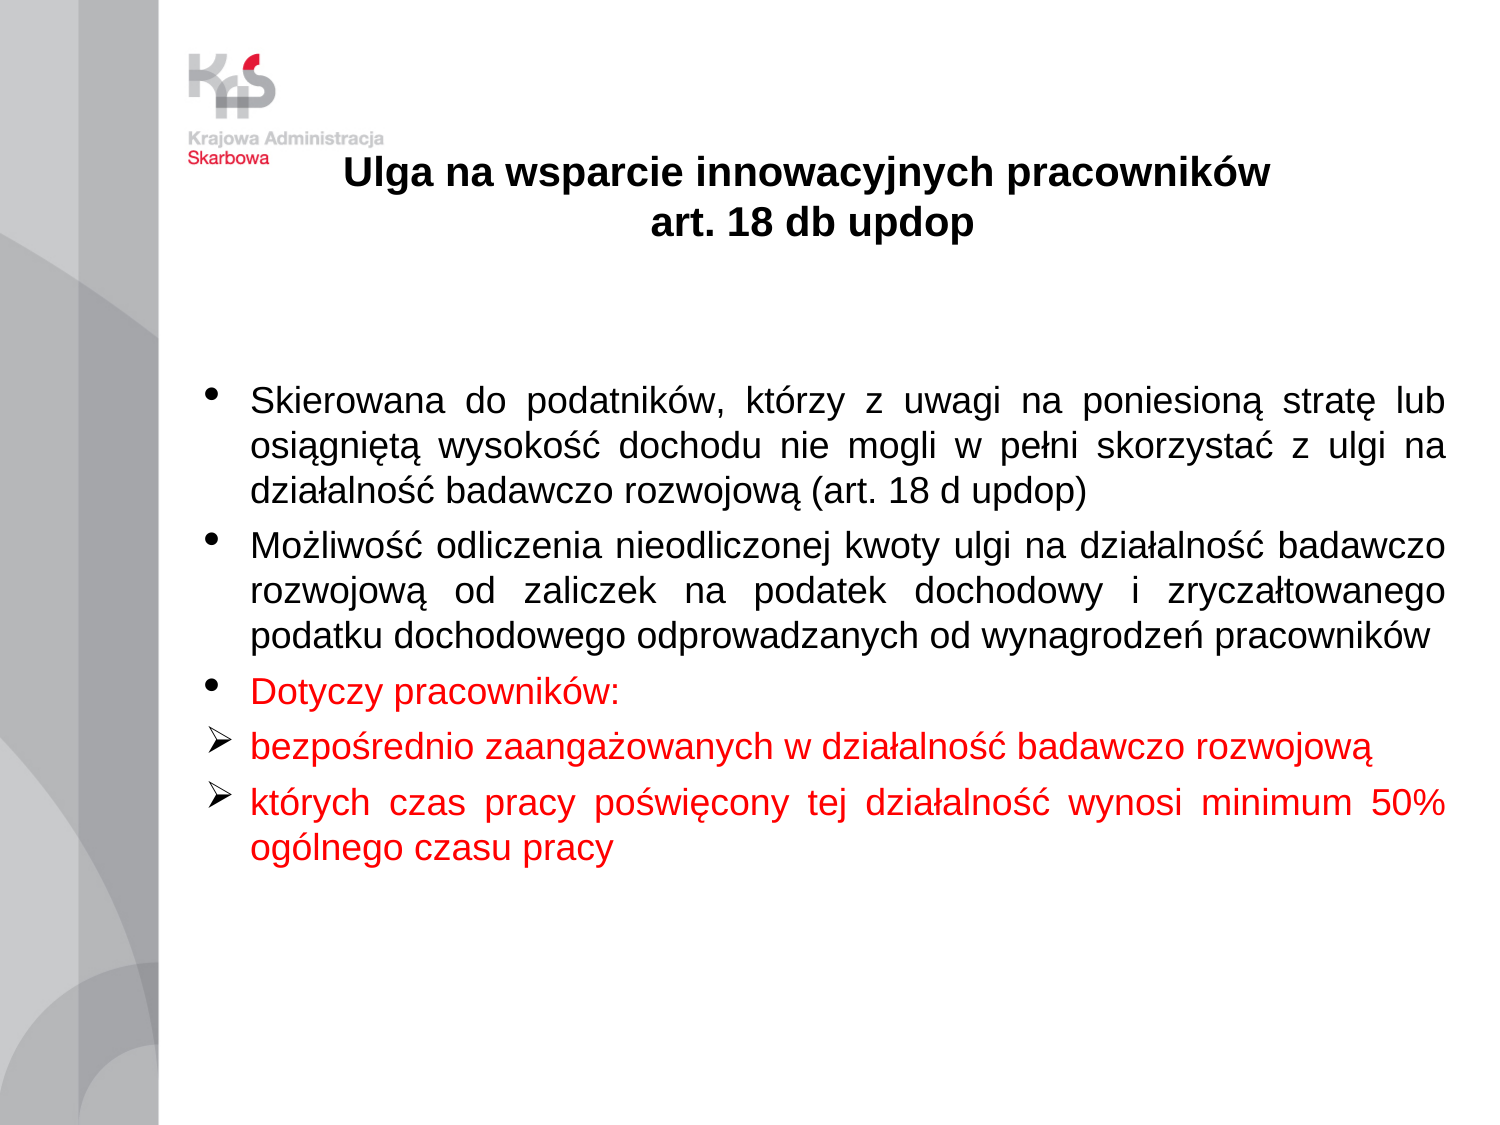

Ulga na wsparcie innowacyjnych pracowników
art. 18 db updop
Skierowana do podatników, którzy z uwagi na poniesioną stratę lub osiągniętą wysokość dochodu nie mogli w pełni skorzystać z ulgi na działalność badawczo rozwojową (art. 18 d updop)
Możliwość odliczenia nieodliczonej kwoty ulgi na działalność badawczo rozwojową od zaliczek na podatek dochodowy i zryczałtowanego podatku dochodowego odprowadzanych od wynagrodzeń pracowników
Dotyczy pracowników:
bezpośrednio zaangażowanych w działalność badawczo rozwojową
których czas pracy poświęcony tej działalność wynosi minimum 50% ogólnego czasu pracy